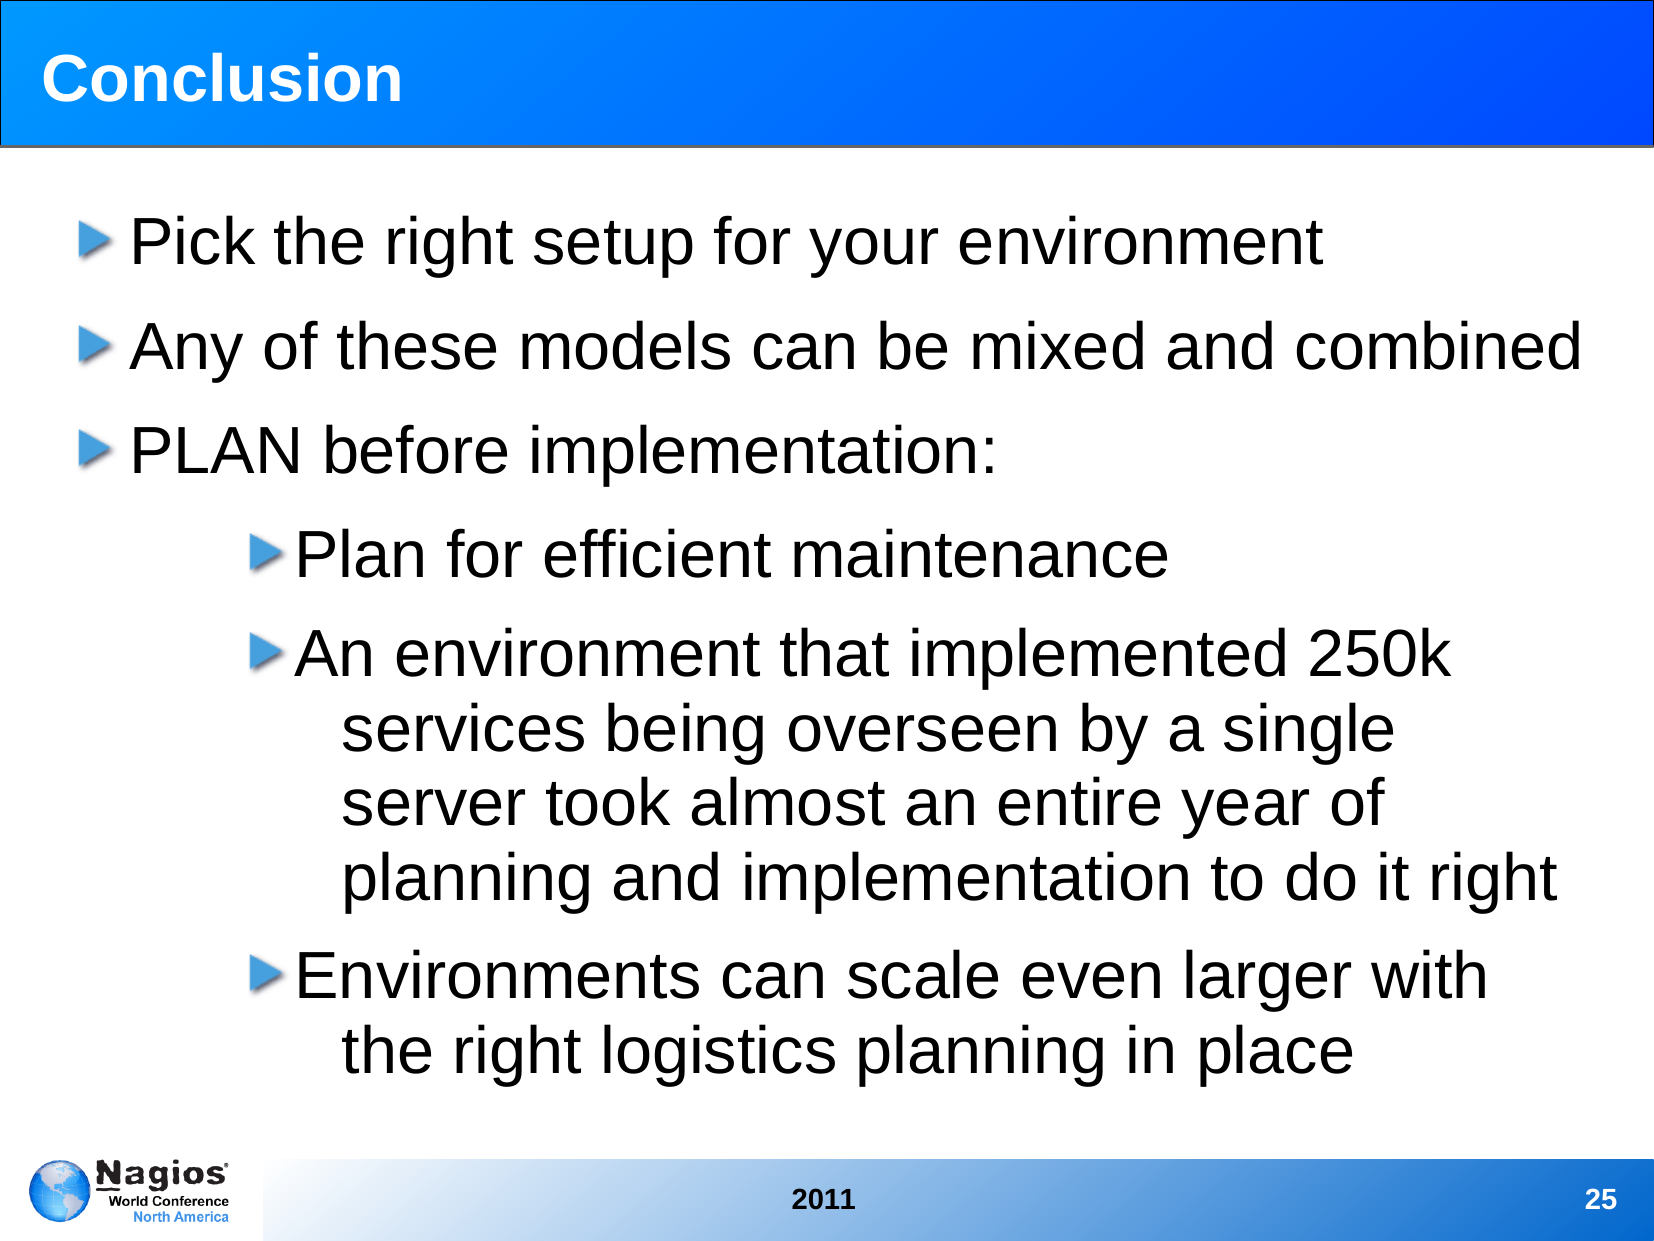

# Conclusion
Pick the right setup for your environment
Any of these models can be mixed and combined
PLAN before implementation:
Plan for efficient maintenance
An environment that implemented 250k services being overseen by a single server took almost an entire year of planning and implementation to do it right
Environments can scale even larger with the right logistics planning in place
2011
25